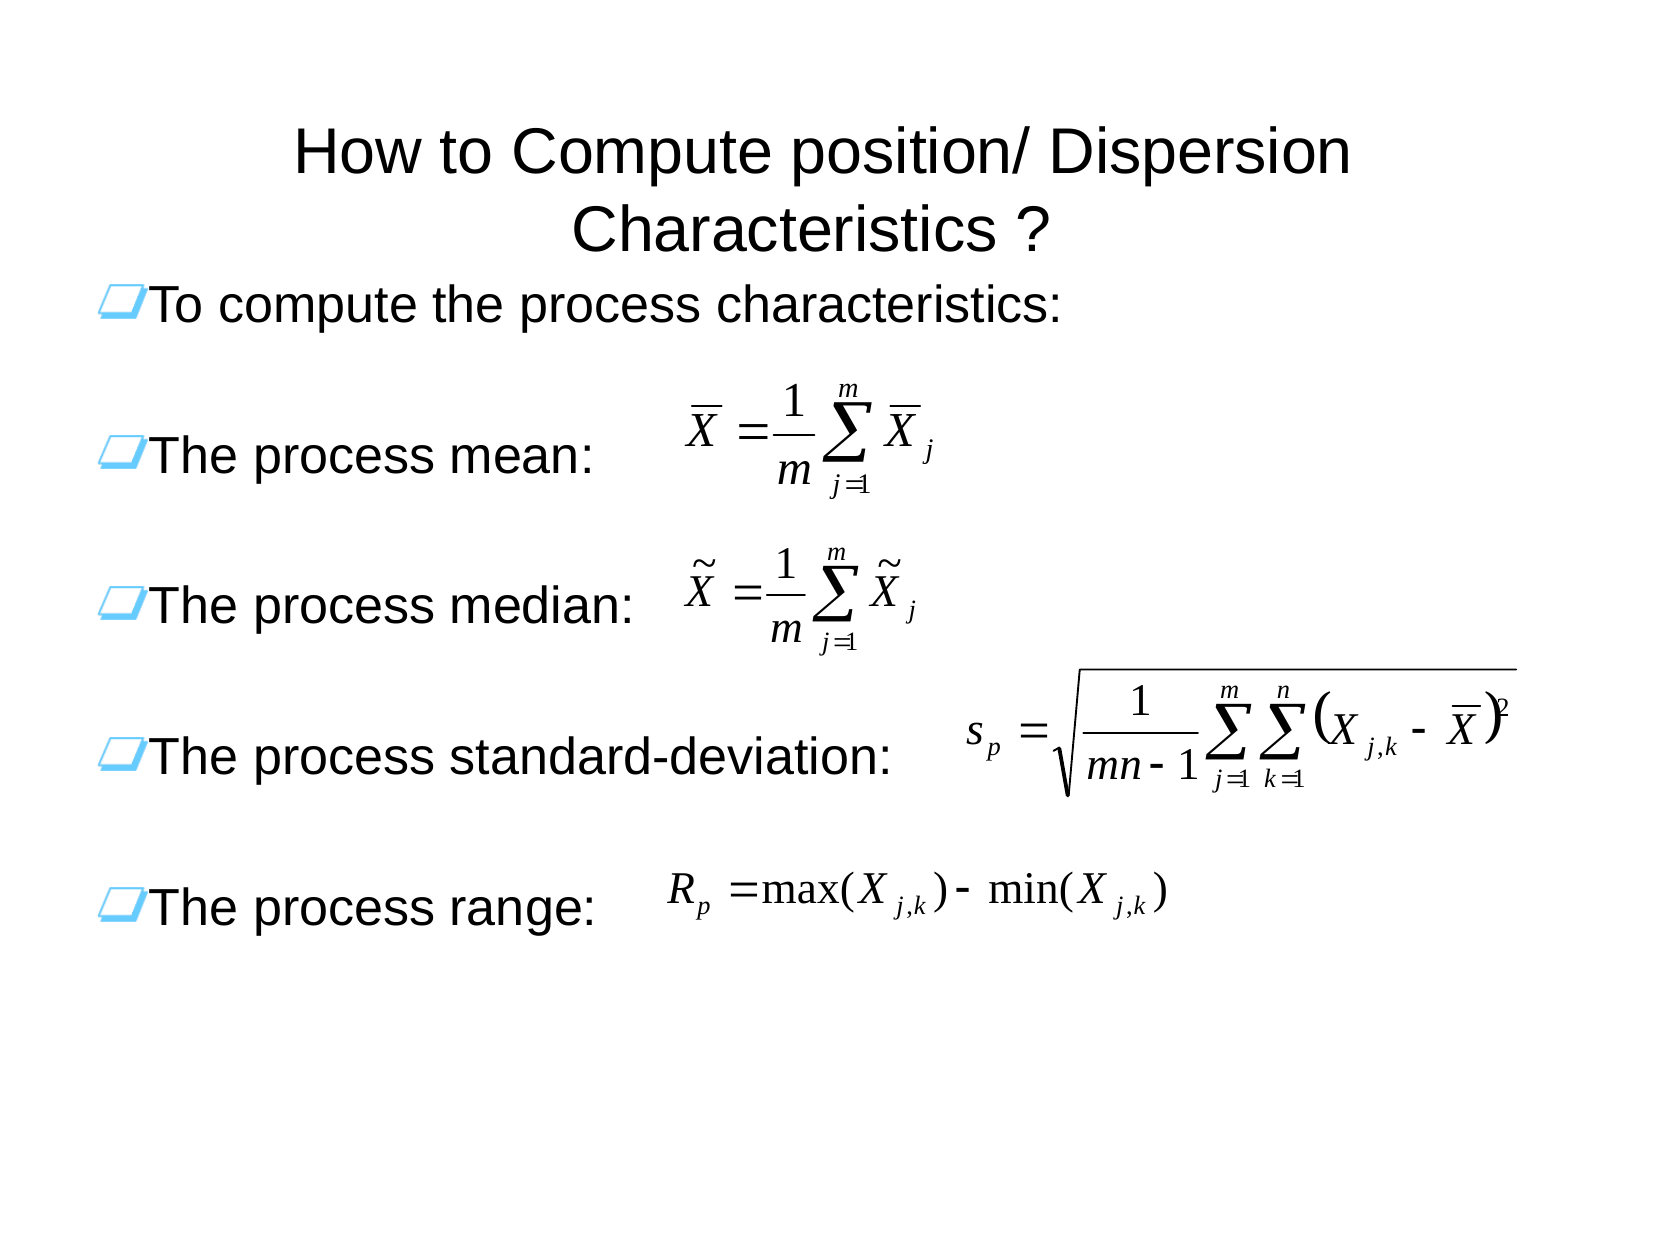

# How to Compute position/ Dispersion Characteristics ?
To compute the process characteristics:
The process mean:
The process median:
The process standard-deviation:
The process range: